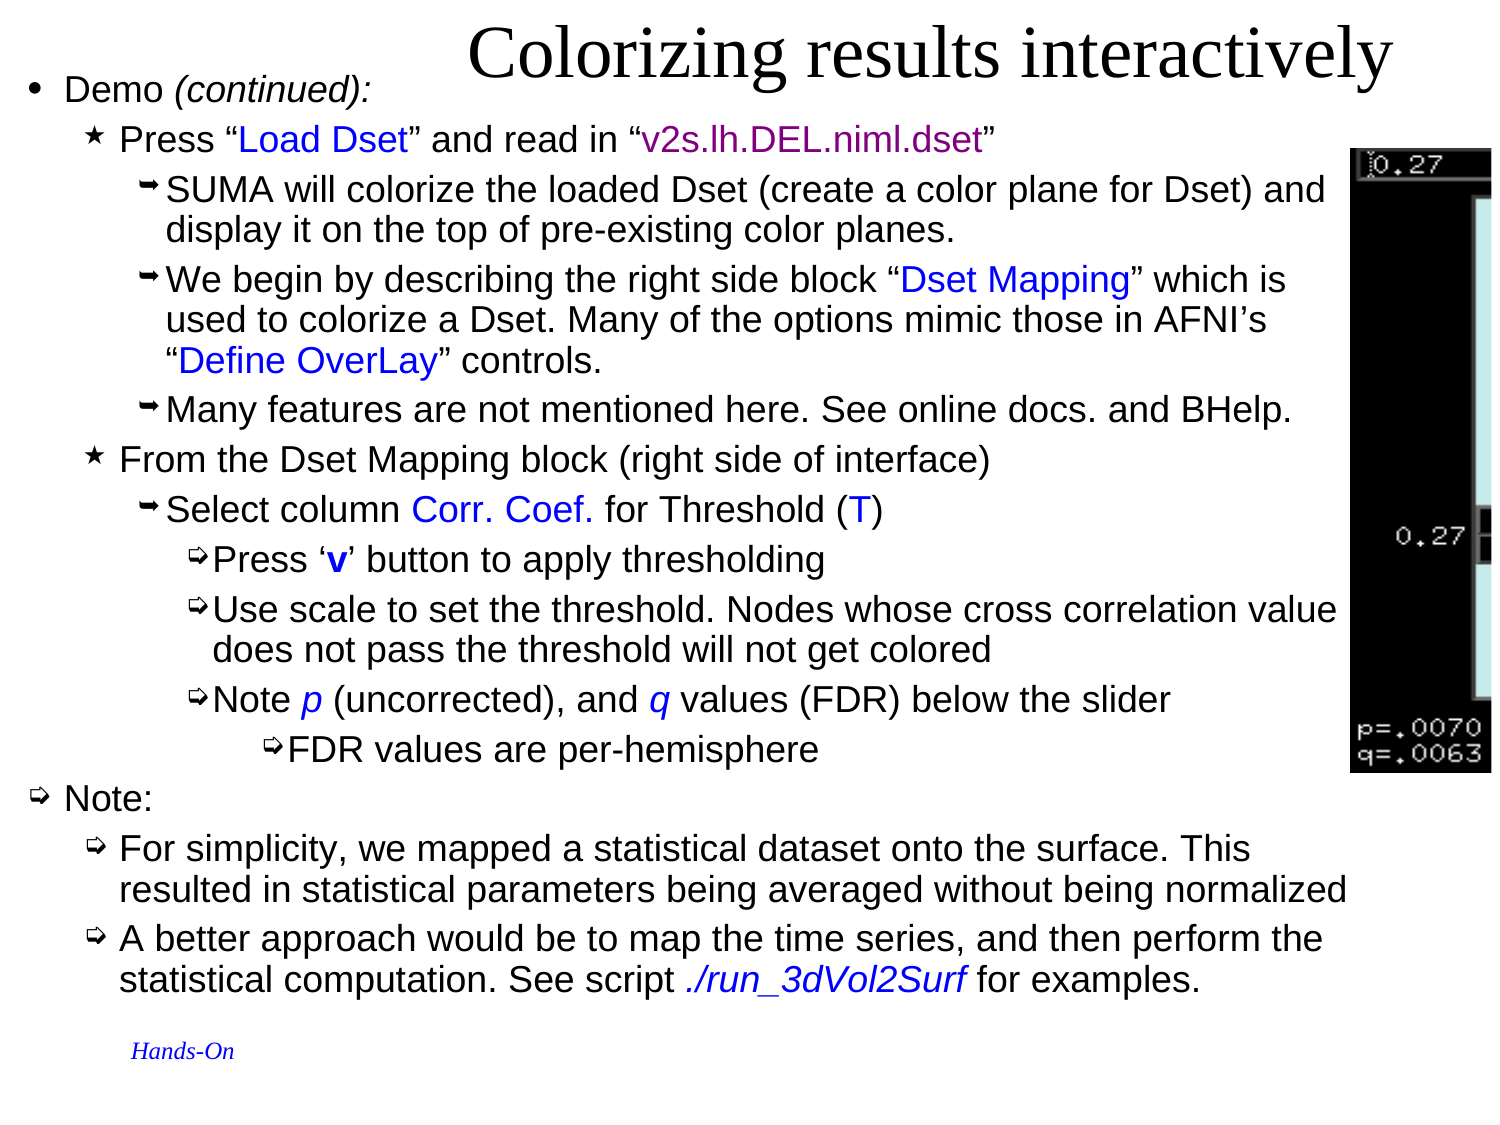

# Colorizing results interactively
Demo (continued):
Press “Load Dset” and read in “v2s.lh.DEL.niml.dset”
SUMA will colorize the loaded Dset (create a color plane for Dset) and display it on the top of pre-existing color planes.
We begin by describing the right side block “Dset Mapping” which is used to colorize a Dset. Many of the options mimic those in AFNI’s “Define OverLay” controls.
Many features are not mentioned here. See online docs. and BHelp.
From the Dset Mapping block (right side of interface)
Select column Corr. Coef. for Threshold (T)
Press ‘v’ button to apply thresholding
Use scale to set the threshold. Nodes whose cross correlation value does not pass the threshold will not get colored
Note p (uncorrected), and q values (FDR) below the slider
FDR values are per-hemisphere
Note:
For simplicity, we mapped a statistical dataset onto the surface. This resulted in statistical parameters being averaged without being normalized
A better approach would be to map the time series, and then perform the statistical computation. See script ./run_3dVol2Surf for examples.
Hands-On